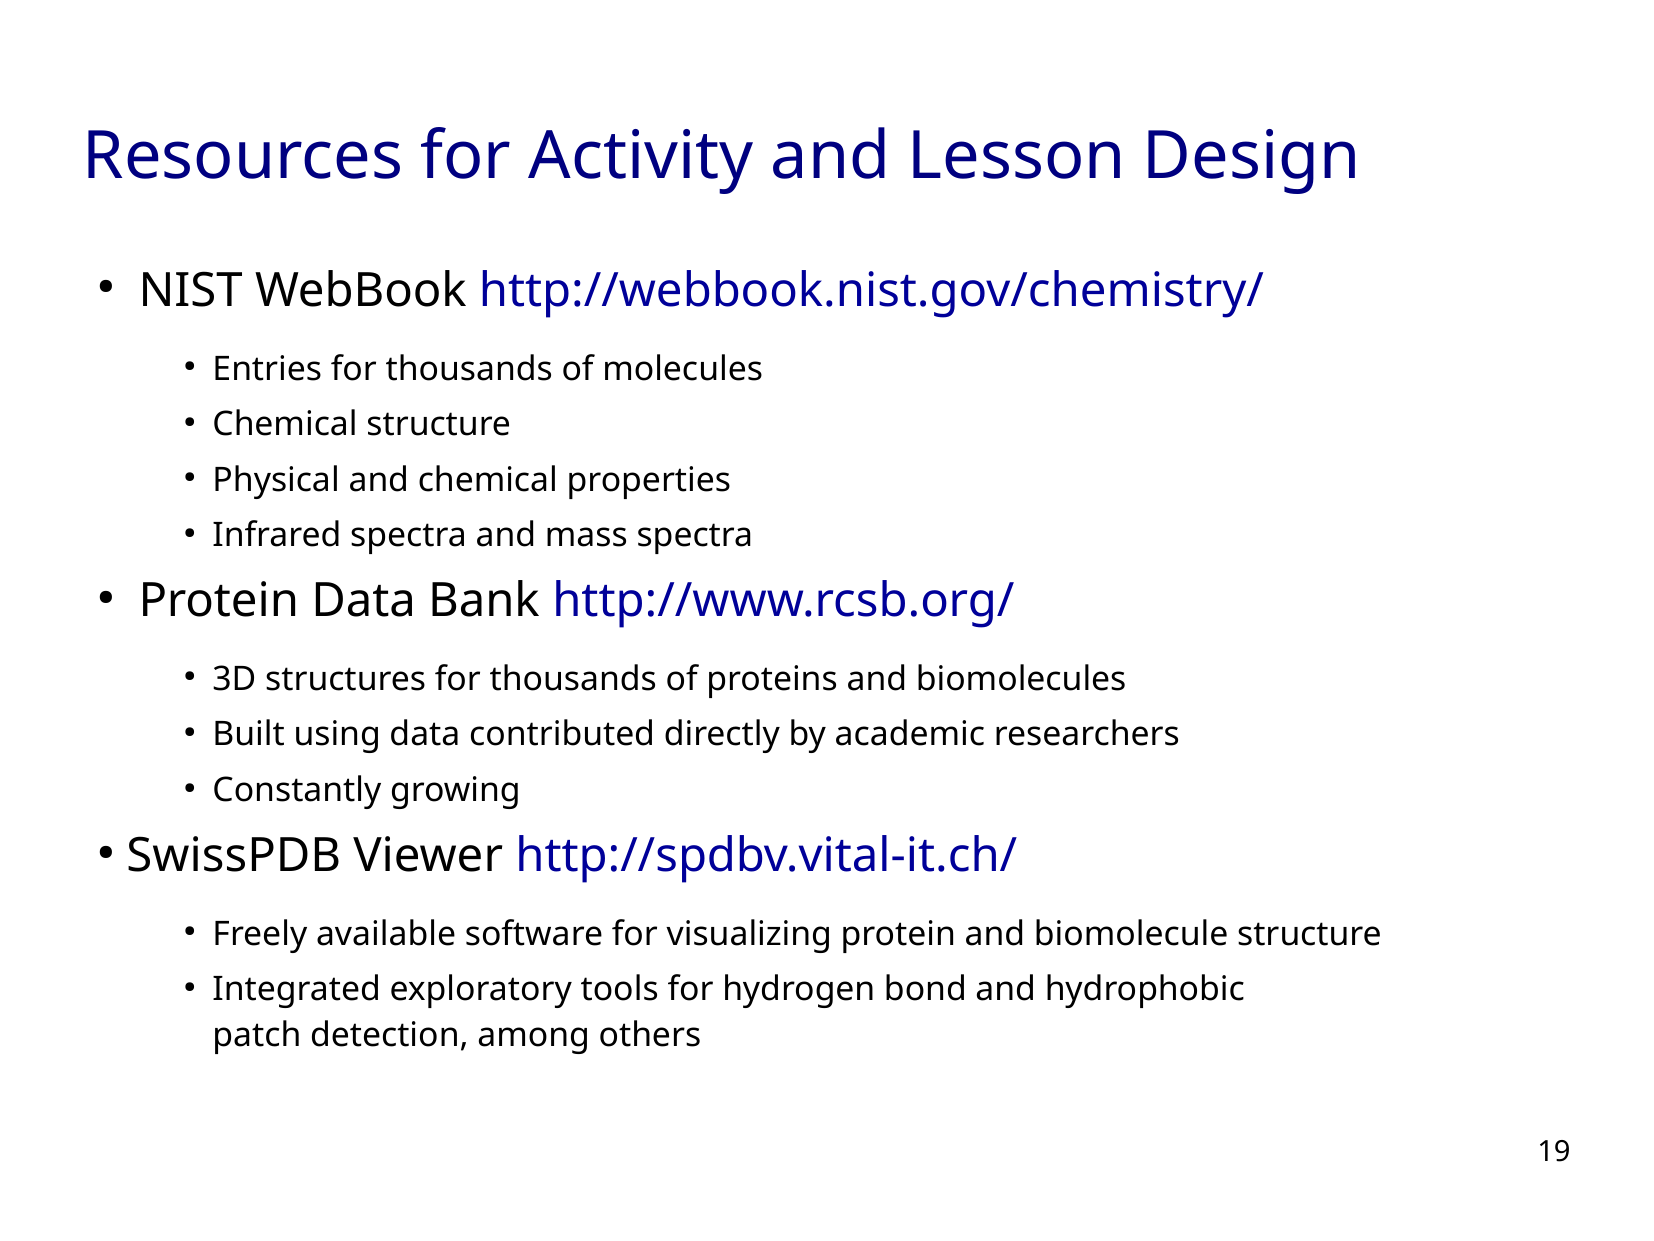

# Resources for Activity and Lesson Design
 NIST WebBook http://webbook.nist.gov/chemistry/
Entries for thousands of molecules
Chemical structure
Physical and chemical properties
Infrared spectra and mass spectra
 Protein Data Bank http://www.rcsb.org/
3D structures for thousands of proteins and biomolecules
Built using data contributed directly by academic researchers
Constantly growing
SwissPDB Viewer http://spdbv.vital-it.ch/
Freely available software for visualizing protein and biomolecule structure
Integrated exploratory tools for hydrogen bond and hydrophobic
patch detection, among others
19